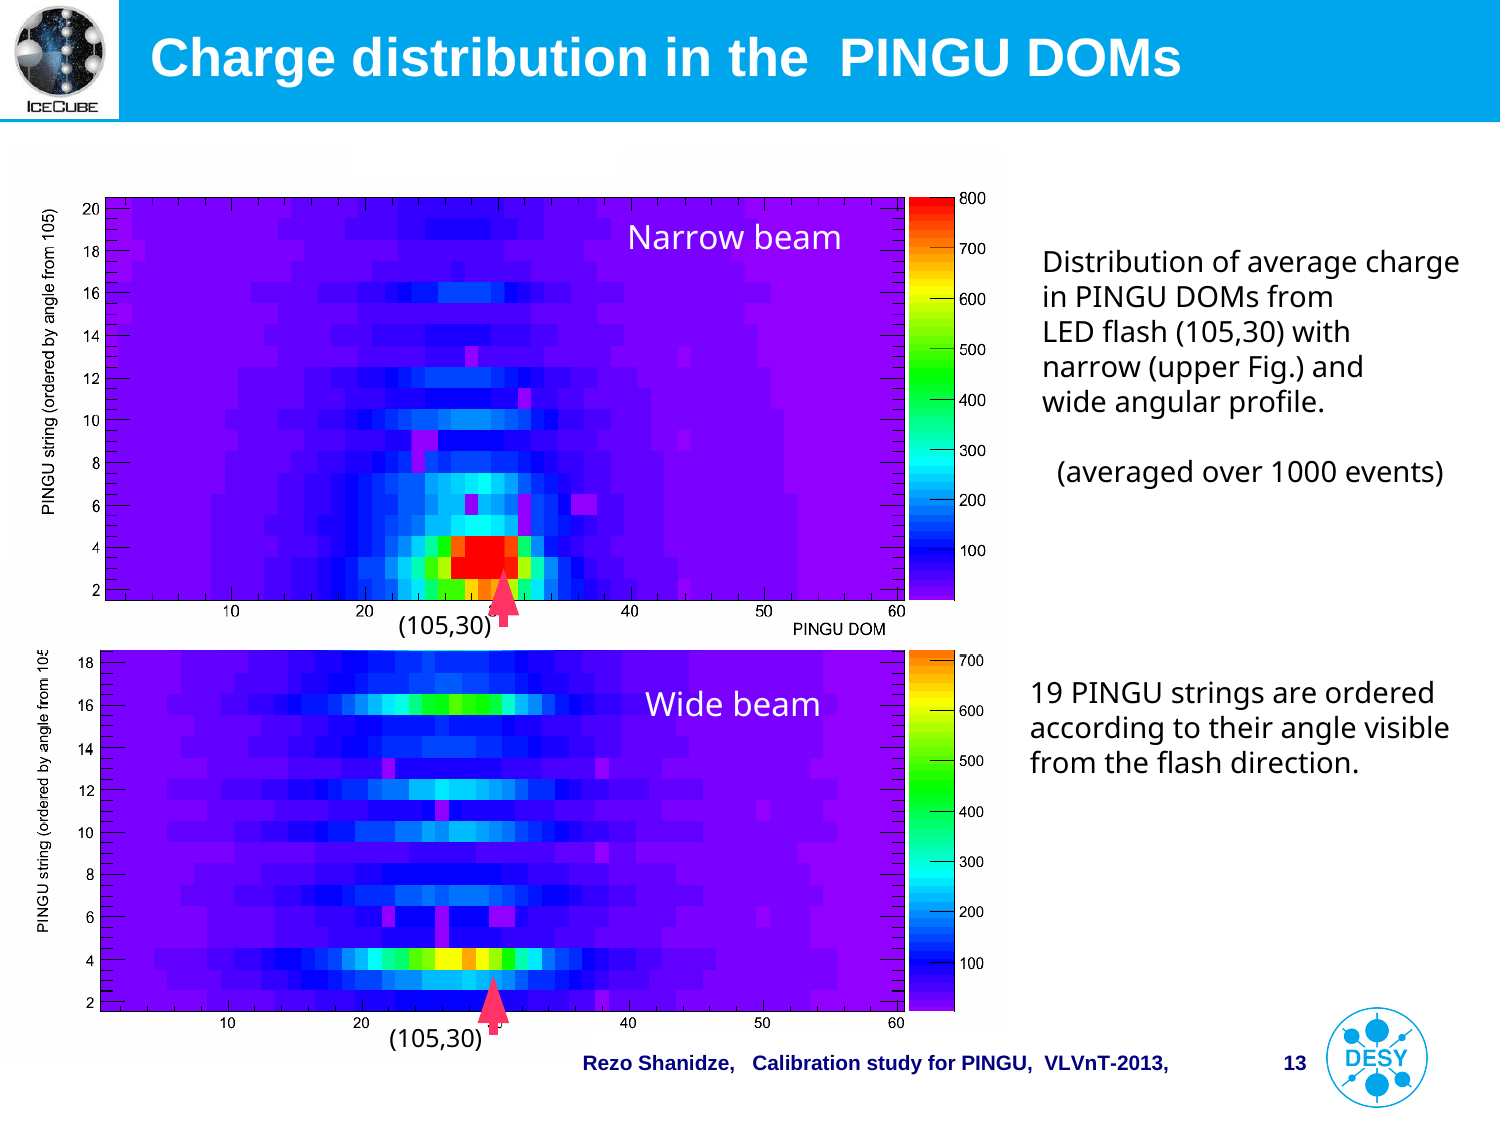

# Charge distribution in the PINGU DOMs
Narrow beam
 Distribution of average charge
 in PINGU DOMs from
 LED flash (105,30) with
 narrow (upper Fig.) and
 wide angular profile.
 (averaged over 1000 events)
(105,30)
 19 PINGU strings are ordered
 according to their angle visible
 from the flash direction.
Wide beam
(105,30)
Rezo Shanidze, Calibration study for PINGU, VLVnT-2013, 13